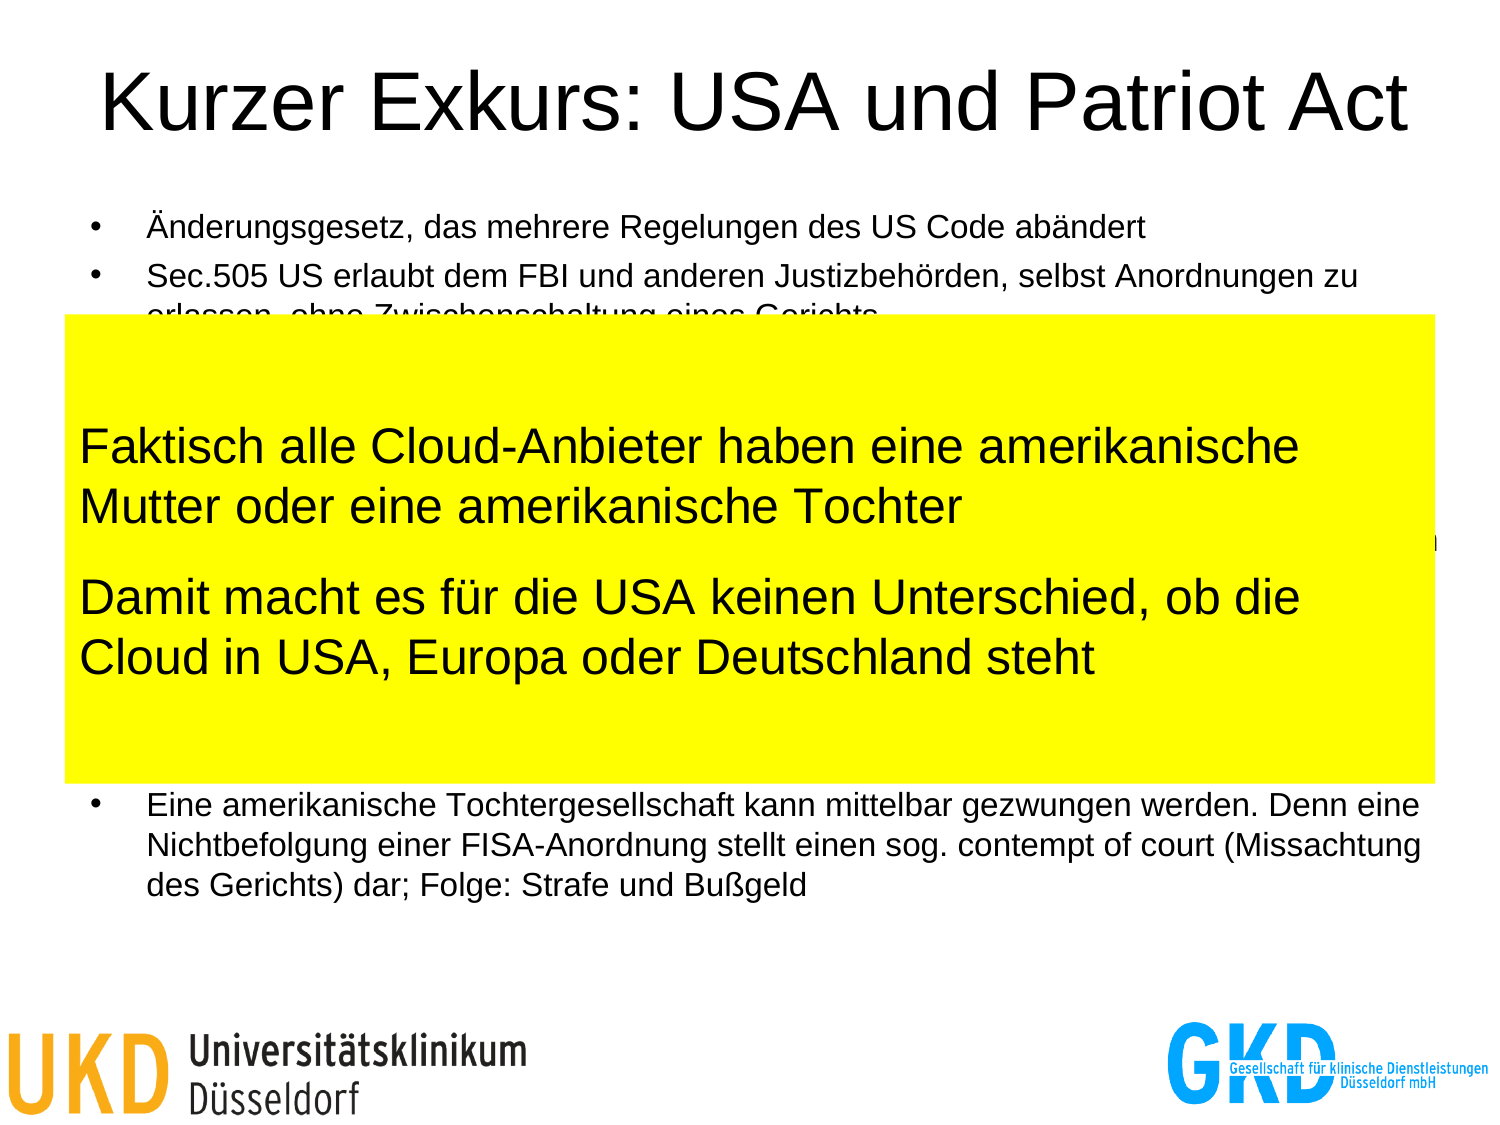

# Kurzer Exkurs: USA und Patriot Act
Änderungsgesetz, das mehrere Regelungen des US Code abändert
Sec.505 US erlaubt dem FBI und anderen Justizbehörden, selbst Anordnungen zu erlassen, ohne Zwischenschaltung eines Gerichts
Hinsichtlich der Art der Unterlagen gibt es keine Beschränkungen
Dem „Datenspender“ auferlegt werden über die Herausgabe der Daten Stillschweigen zu bewahren
Amerikanische Rechtsprechung legt Patriot Act so aus, dass von amerikanischen Gesellschaften auch Daten herausverlangt werden dürfen, die sich im Ausland befinden (Sec.442(1)(a))
Die datenschutzrechtliche Lage im betreffenden Ausland wird nicht als einer rechtlichen Herausgabemöglichkeit entgegen stehend betrachtet (Sec.442(2))
Eine amerikanische Muttergesellschaft kann die Möglichkeit des Zugriffs auf die Unterlagen ihrer ausländischen Tochter nicht absprechen
Eine amerikanische Tochtergesellschaft kann mittelbar gezwungen werden. Denn eine Nichtbefolgung einer FISA-Anordnung stellt einen sog. contempt of court (Missachtung des Gerichts) dar; Folge: Strafe und Bußgeld
Faktisch alle Cloud-Anbieter haben eine amerikanische Mutter oder eine amerikanische Tochter
Damit macht es für die USA keinen Unterschied, ob die Cloud in USA, Europa oder Deutschland steht